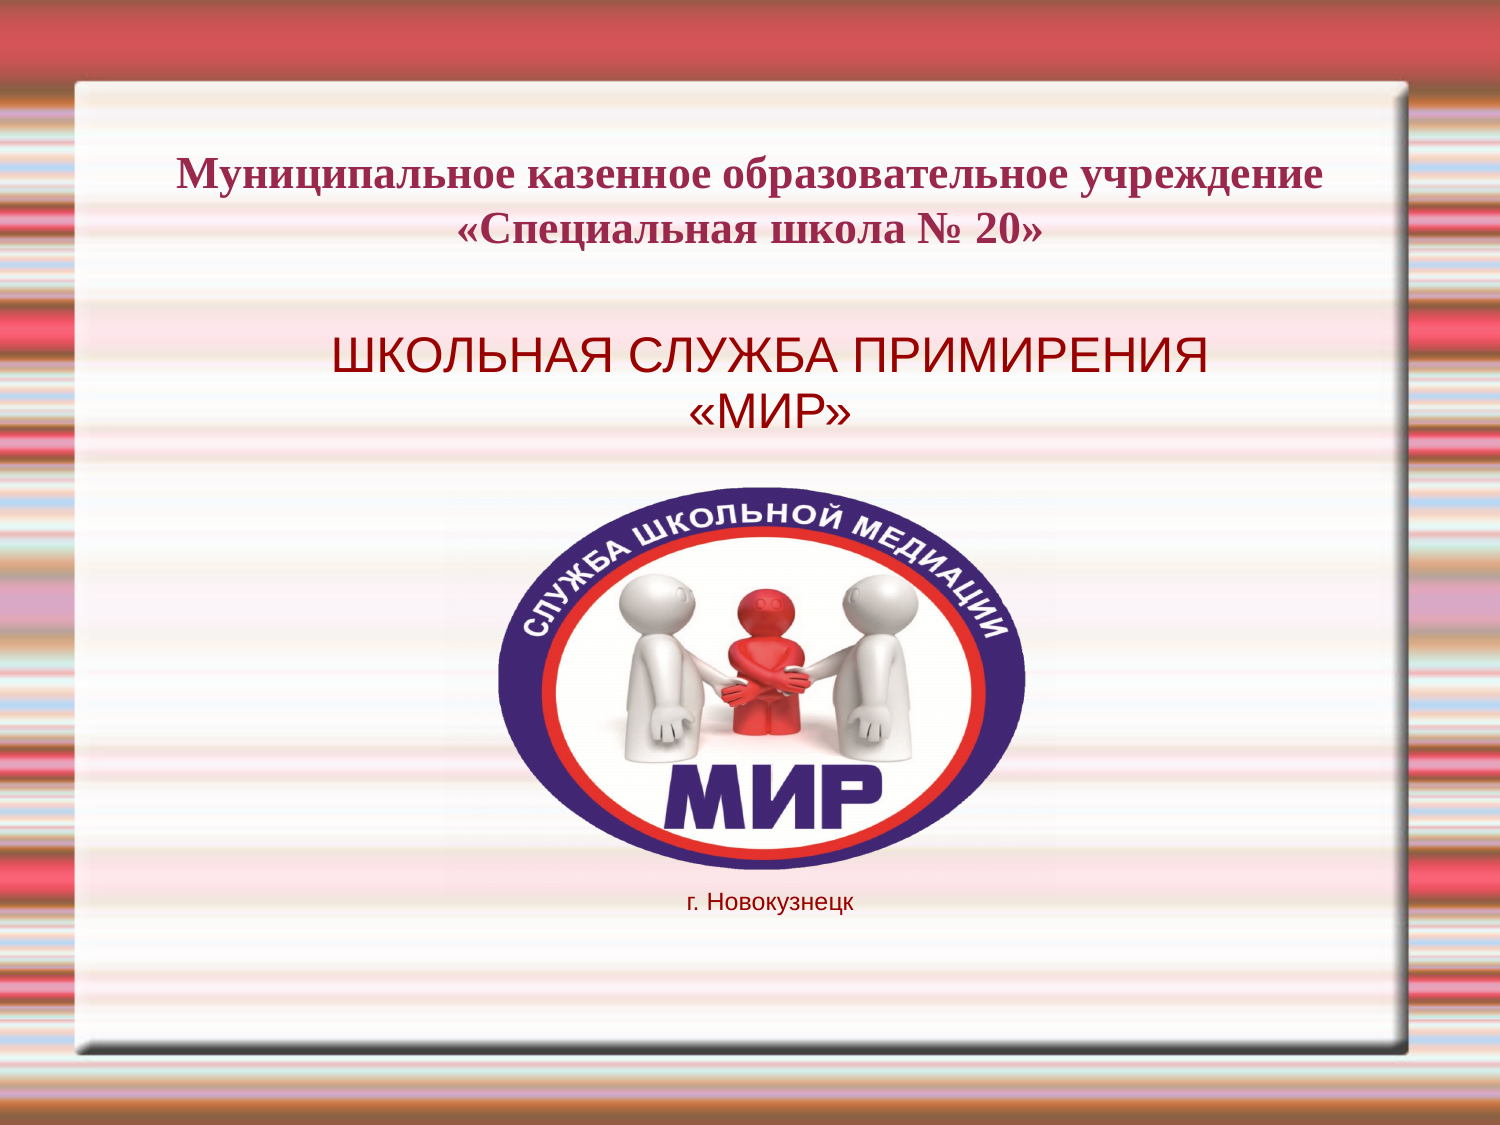

# Муниципальное казенное образовательное учреждение «Специальная школа № 20»
ШКОЛЬНАЯ СЛУЖБА ПРИМИРЕНИЯ
«МИР»
г. Новокузнецк